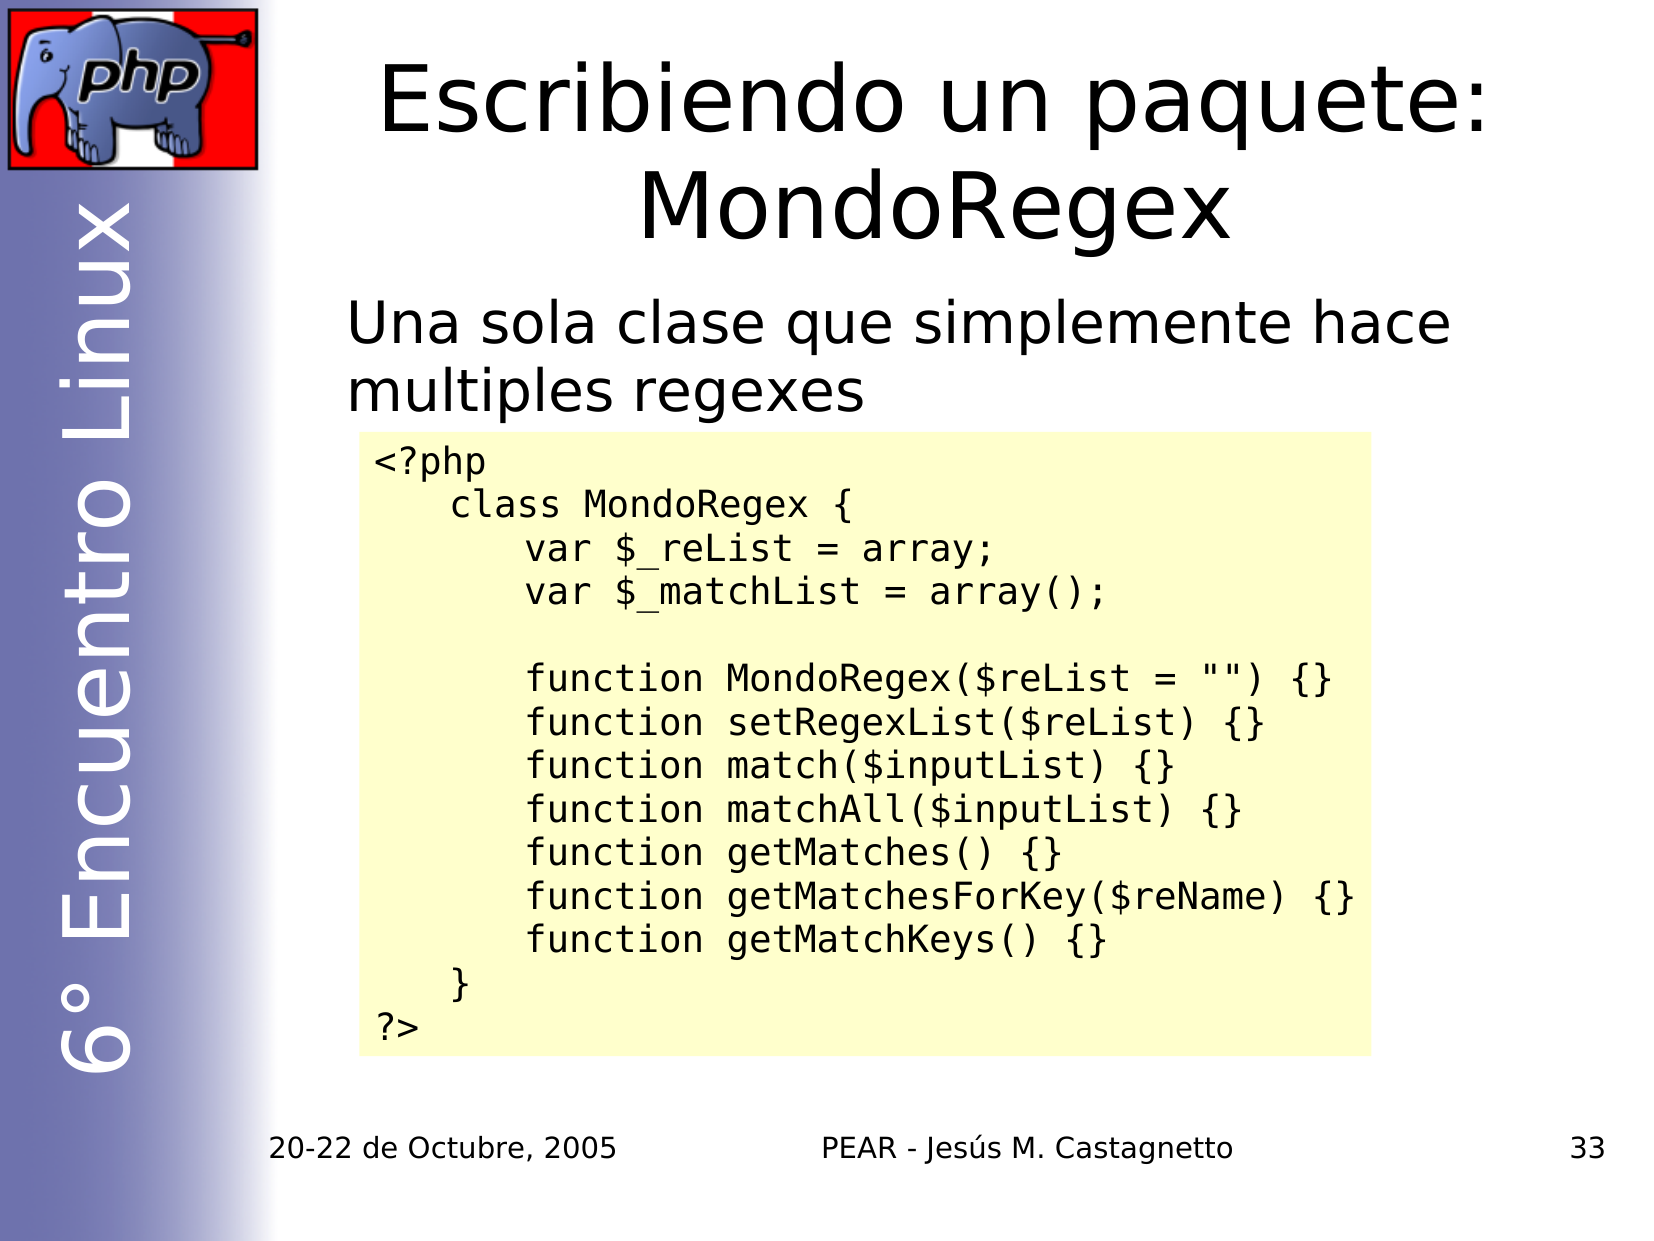

# Escribiendo un paquete: MondoRegex
Una sola clase que simplemente hace
multiples regexes
<?php
	class MondoRegex {
		var $_reList = array;
		var $_matchList = array();
		function MondoRegex($reList = "") {}
		function setRegexList($reList) {}
		function match($inputList) {}
		function matchAll($inputList) {}
		function getMatches() {}
		function getMatchesForKey($reName) {}
		function getMatchKeys() {}
	}
?>
20-22 de Octubre, 2005
PEAR - Jesús M. Castagnetto
33